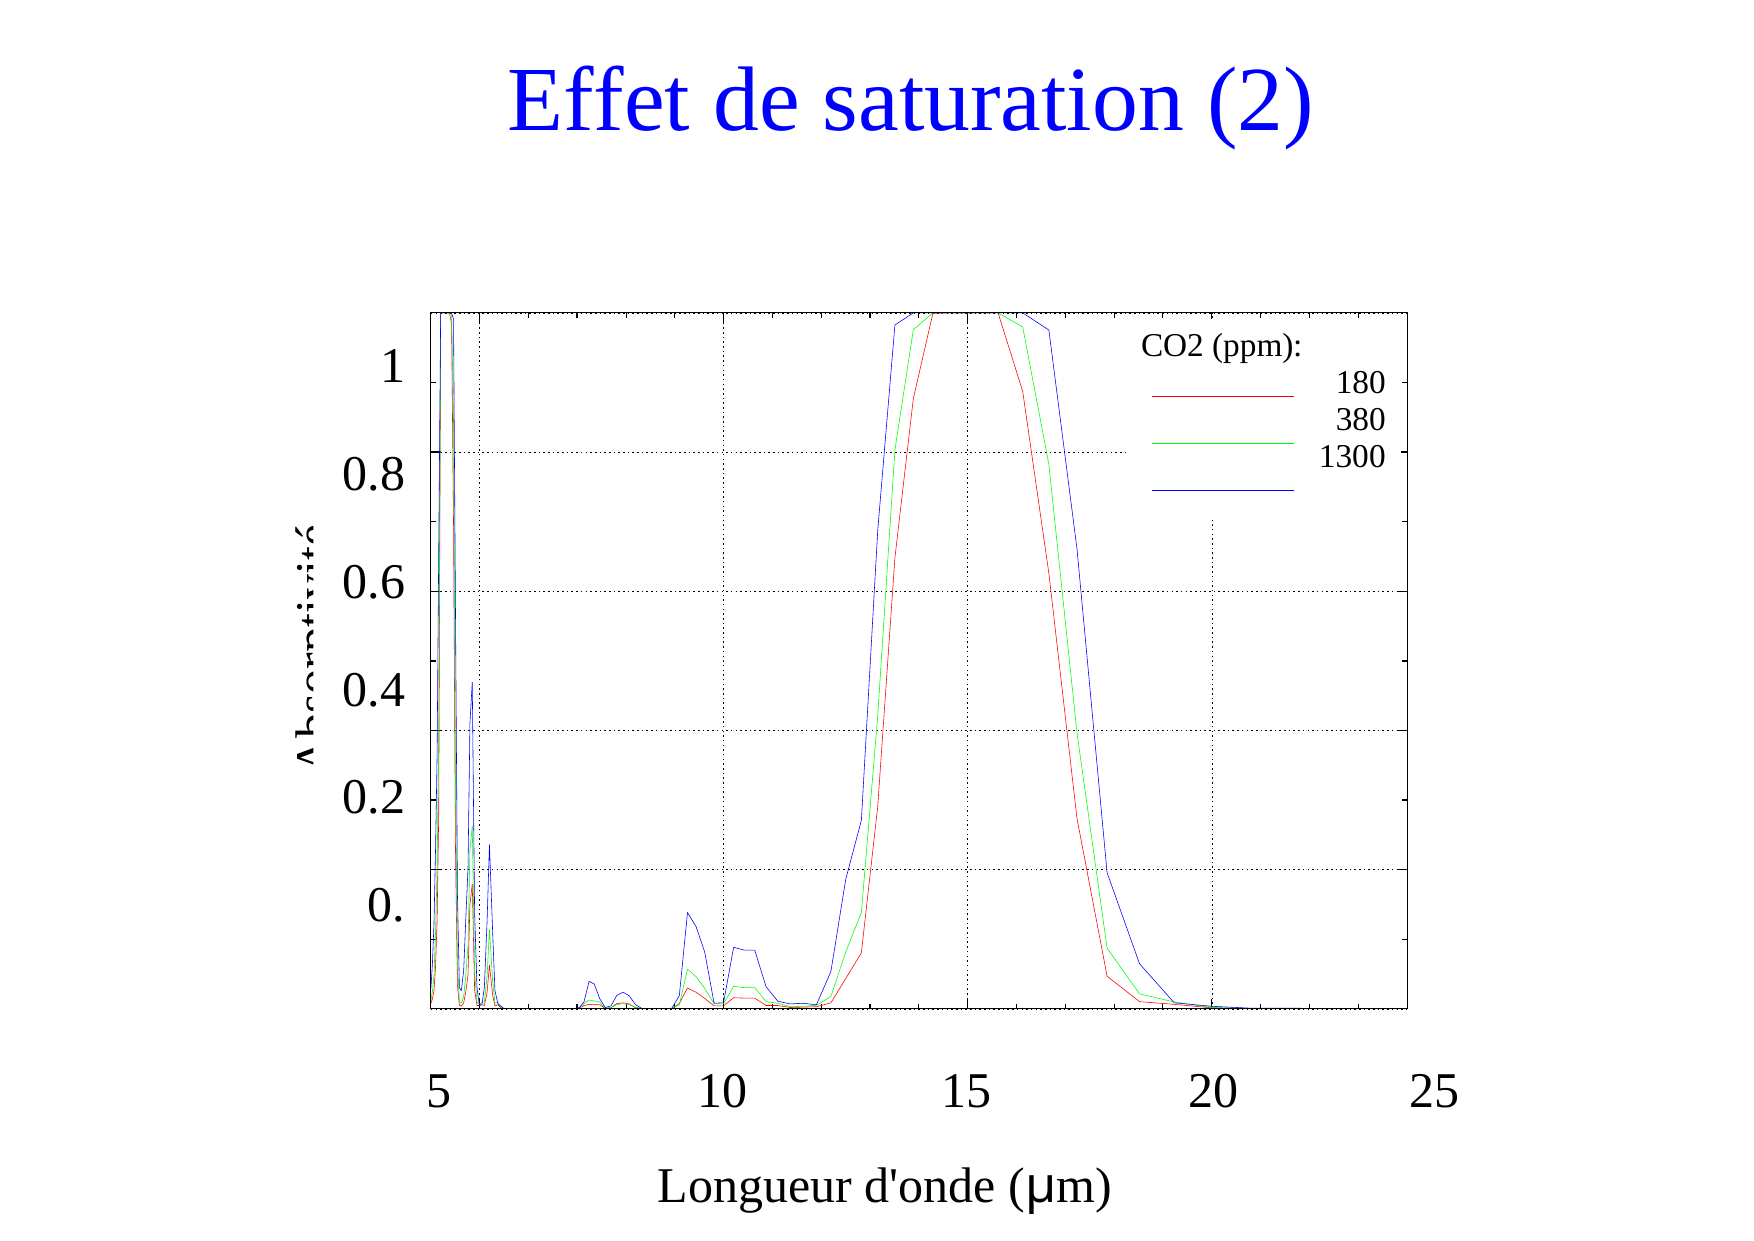

Effet de saturation (2)
1
0.8
0.6
0.4
0.2
0.
CO2 (ppm):
180
380
1300
Absorptivité
5			 10			15			 20 		 25
Longueur d'onde (μm)